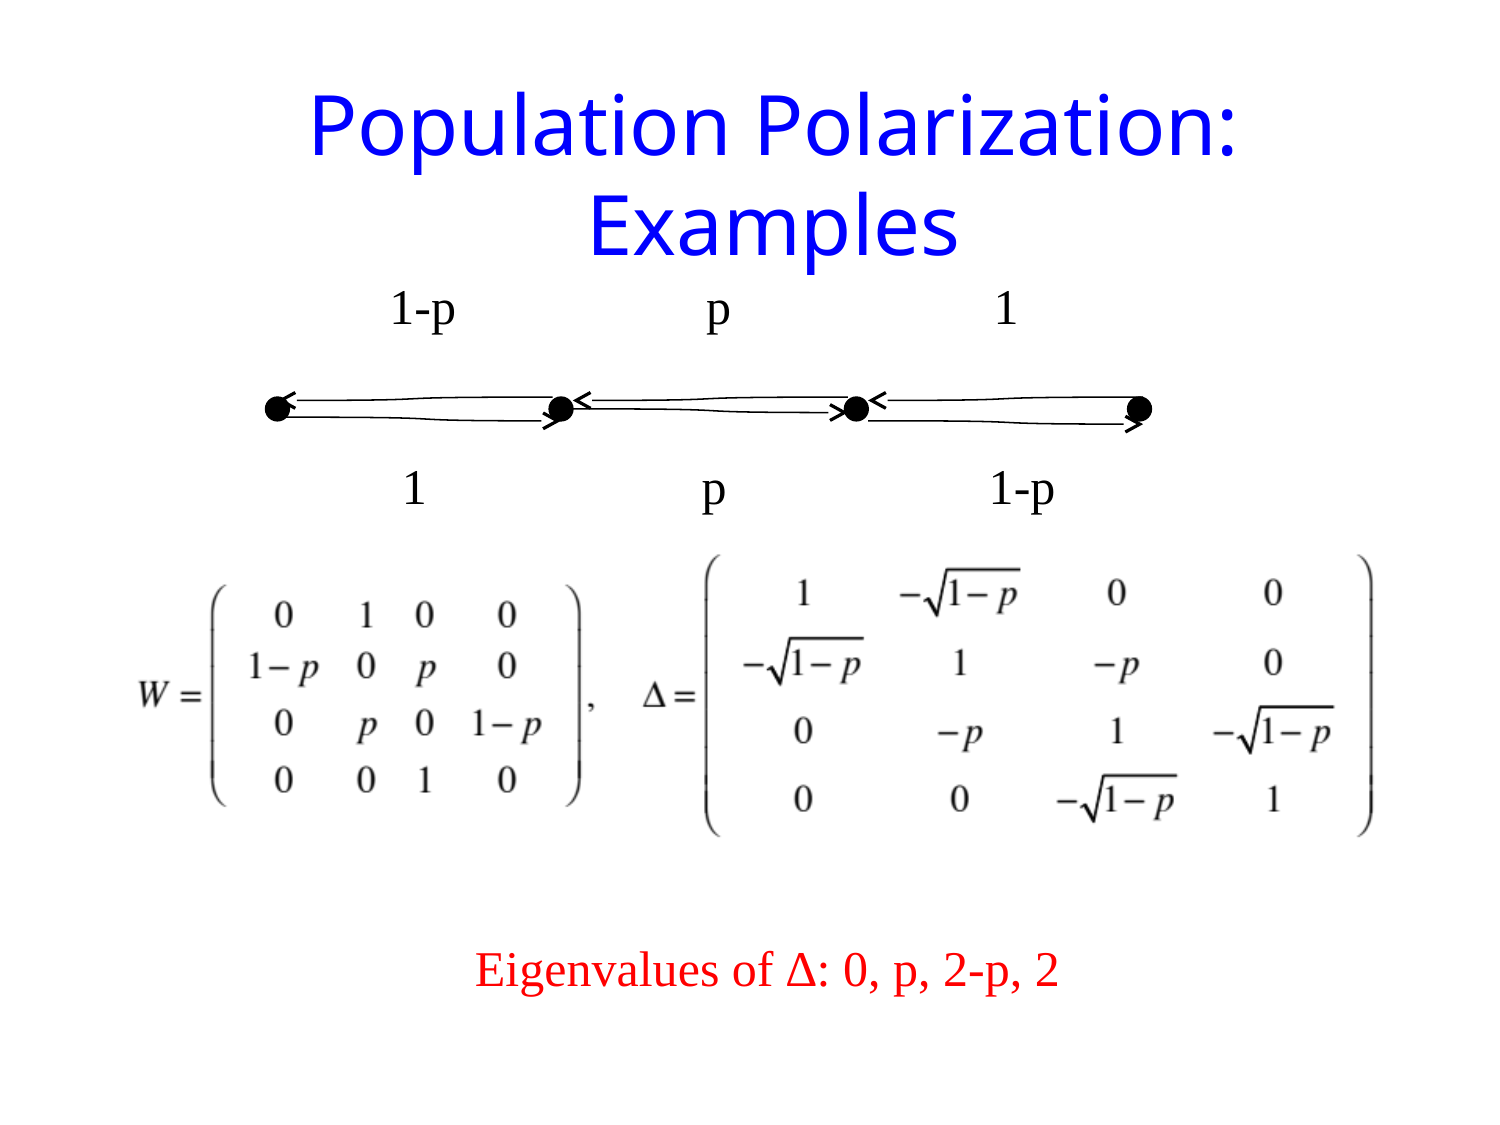

# Population Polarization: Examples
 1-p p 1
 1 p 1-p
Eigenvalues of ∆: 0, p, 2-p, 2